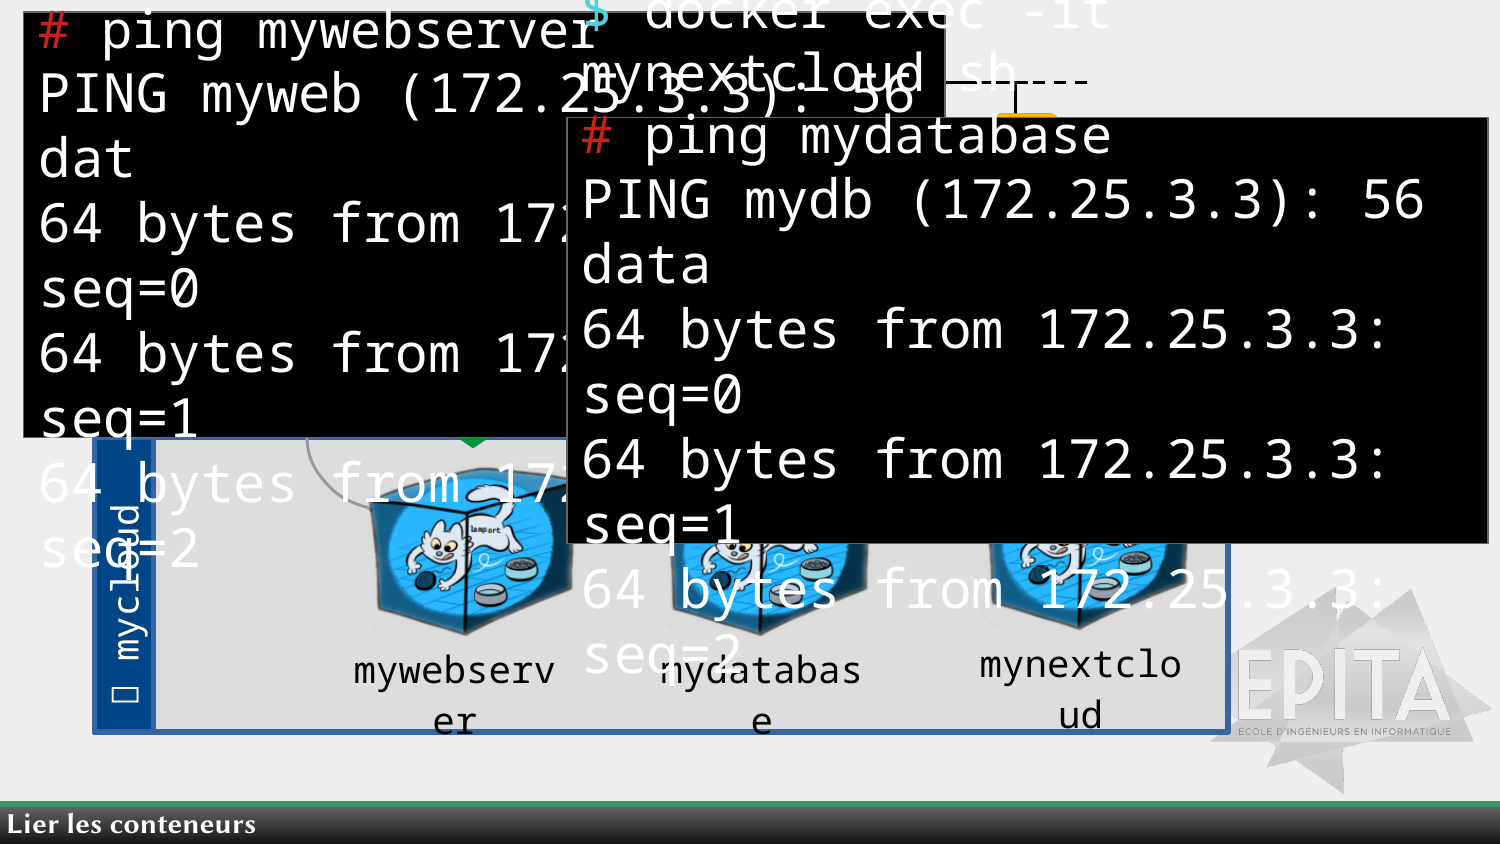

$ docker exec -it mynextcloud sh
# ping mywebserver
PING myweb (172.25.3.3): 56 dat
64 bytes from 172.25.3.5: seq=0
64 bytes from 172.25.3.5: seq=1
64 bytes from 172.25.3.5: seq=2
$ docker exec -it mynextcloud sh
# ping mydatabase
PING mydb (172.25.3.3): 56 data
64 bytes from 172.25.3.3: seq=0
64 bytes from 172.25.3.3: seq=1
64 bytes from 172.25.3.3: seq=2
/var/www
/var/lib/mysql
/srv/nextcloud
✅
✅
✅
 🌐 mycloud
mynextcloud
mywebserver
mydatabase
# Lier les conteneurs